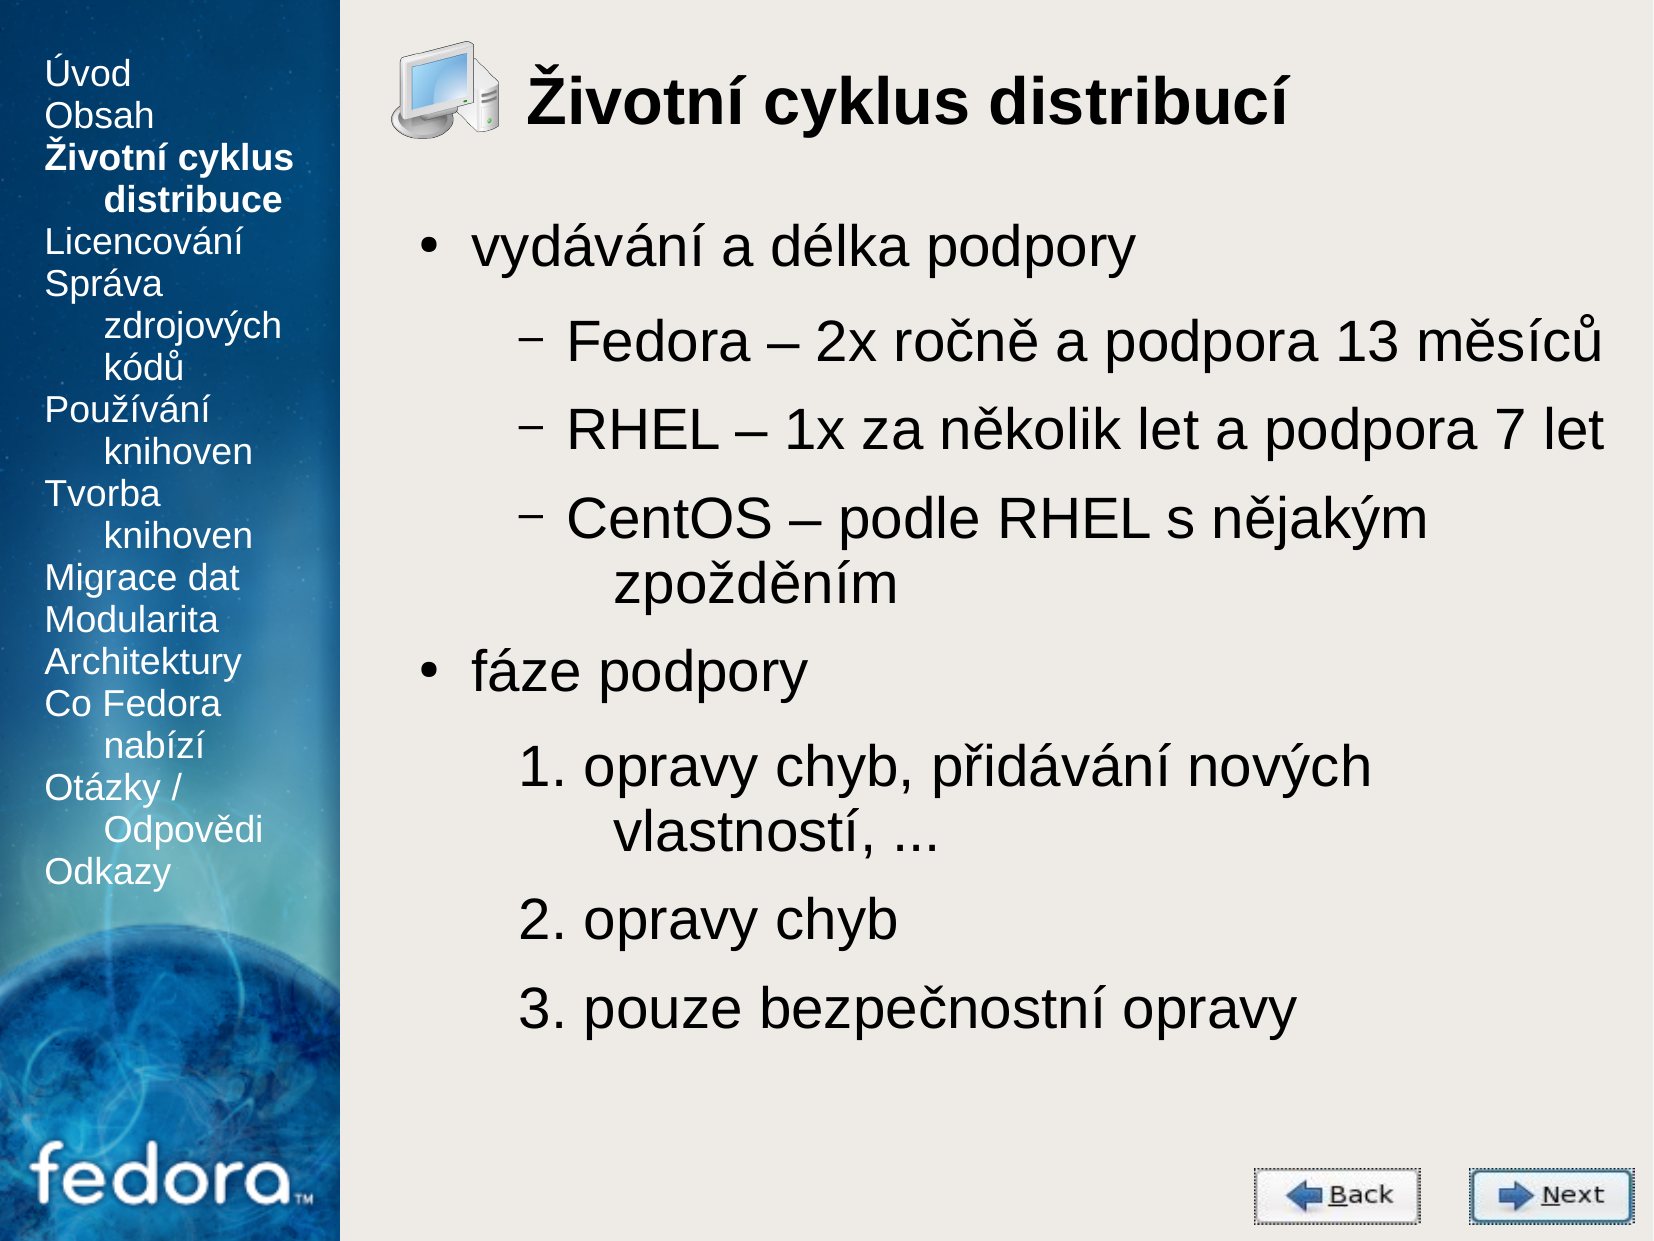

Úvod
Obsah
Životní cyklus distribuce
Licencování
Správa zdrojových kódů
Používání knihoven
Tvorba knihoven
Migrace dat
Modularita
Architektury
Co Fedora nabízí
Otázky / Odpovědi
Odkazy
# Agenda
Životní cyklus distribucí
vydávání a délka podpory
Fedora – 2x ročně a podpora 13 měsíců
RHEL – 1x za několik let a podpora 7 let
CentOS – podle RHEL s nějakým zpožděním
fáze podpory
 opravy chyb, přidávání nových vlastností, ...
 opravy chyb
 pouze bezpečnostní opravy